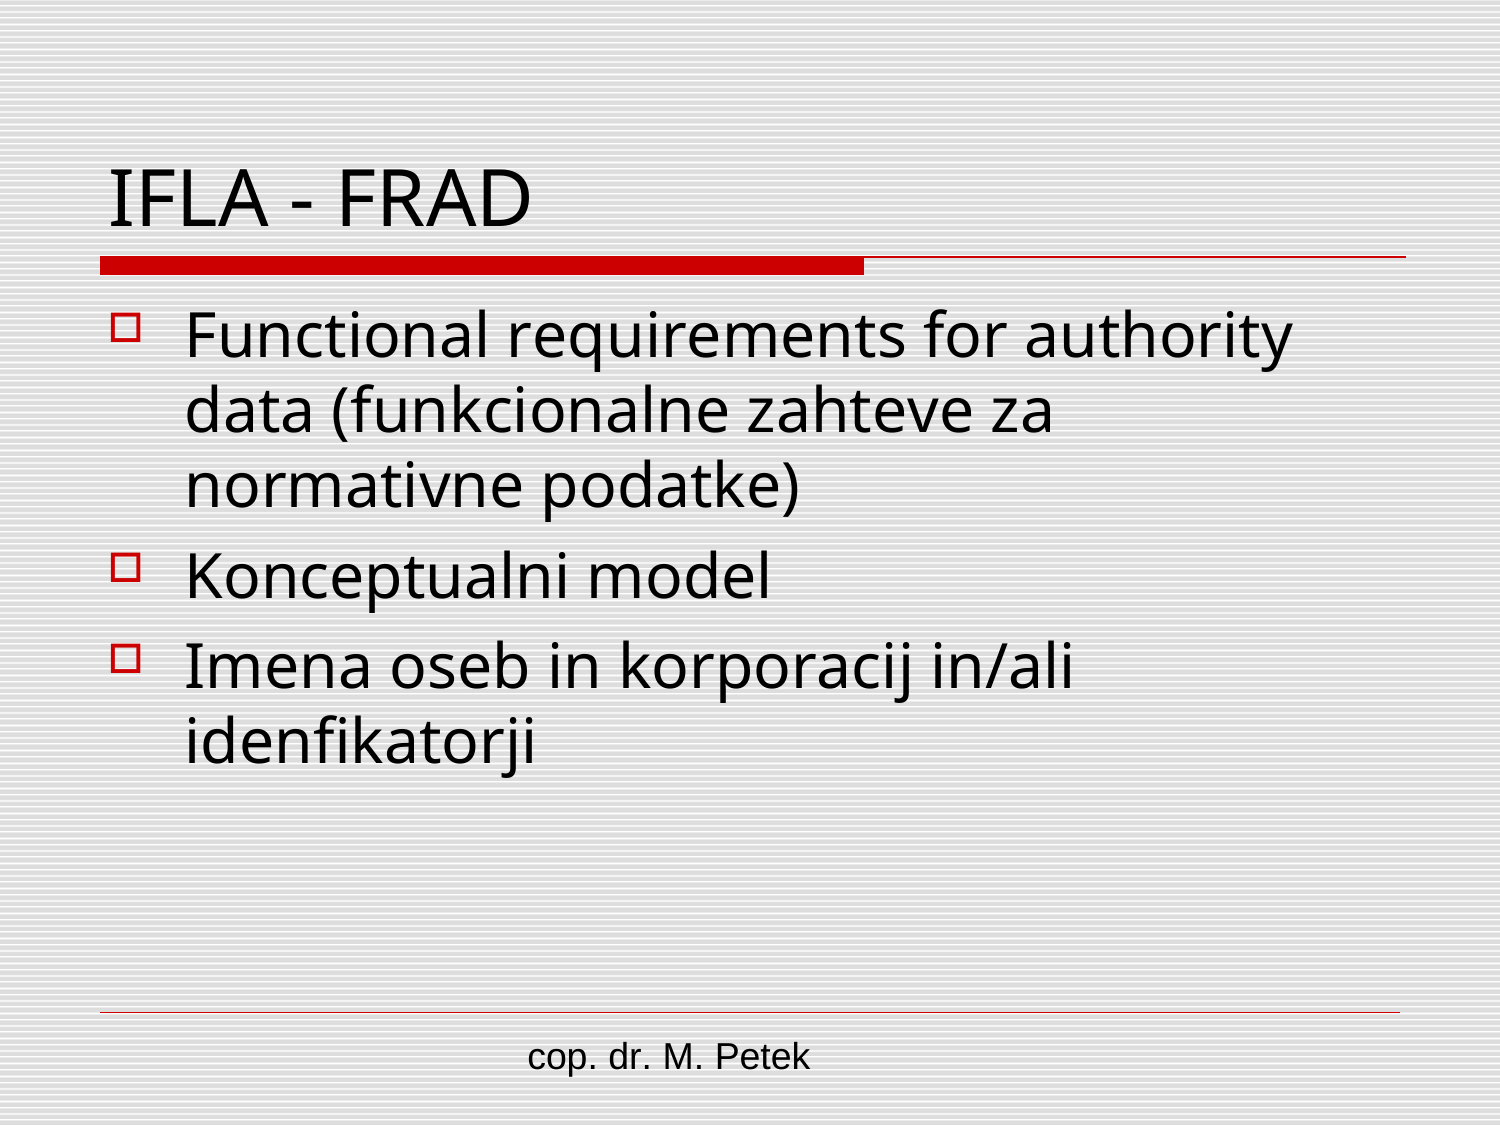

# IFLA - FRAD
Functional requirements for authority data (funkcionalne zahteve za normativne podatke)
Konceptualni model
Imena oseb in korporacij in/ali idenfikatorji
cop. dr. M. Petek